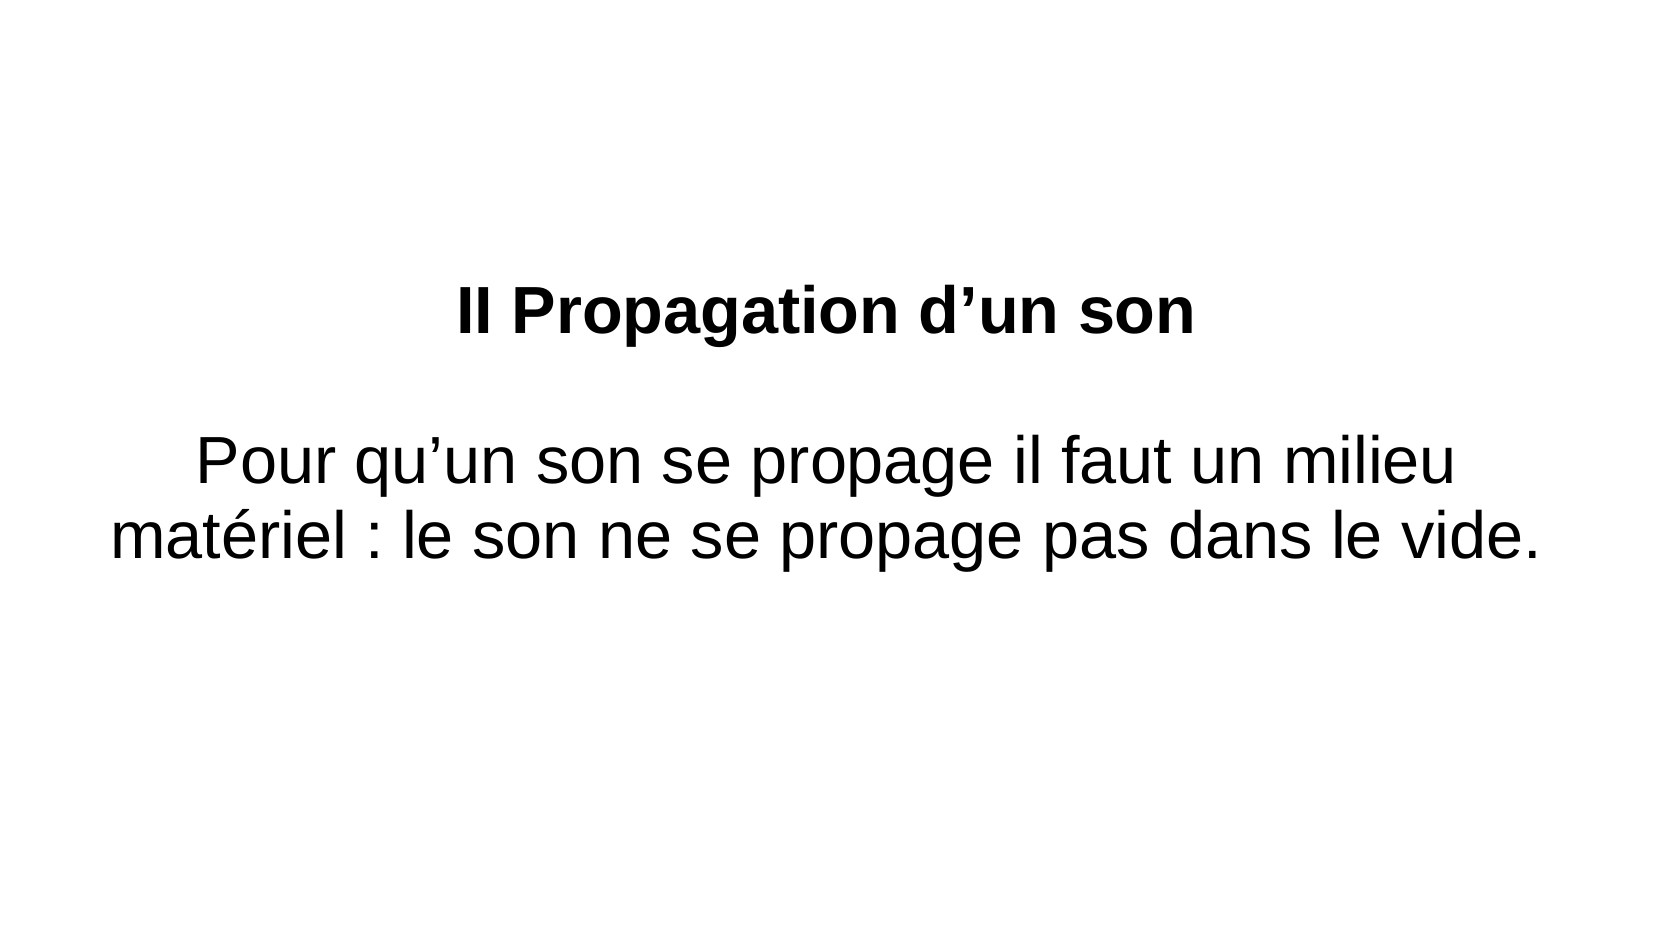

# II Propagation d’un son
Pour qu’un son se propage il faut un milieu matériel : le son ne se propage pas dans le vide.